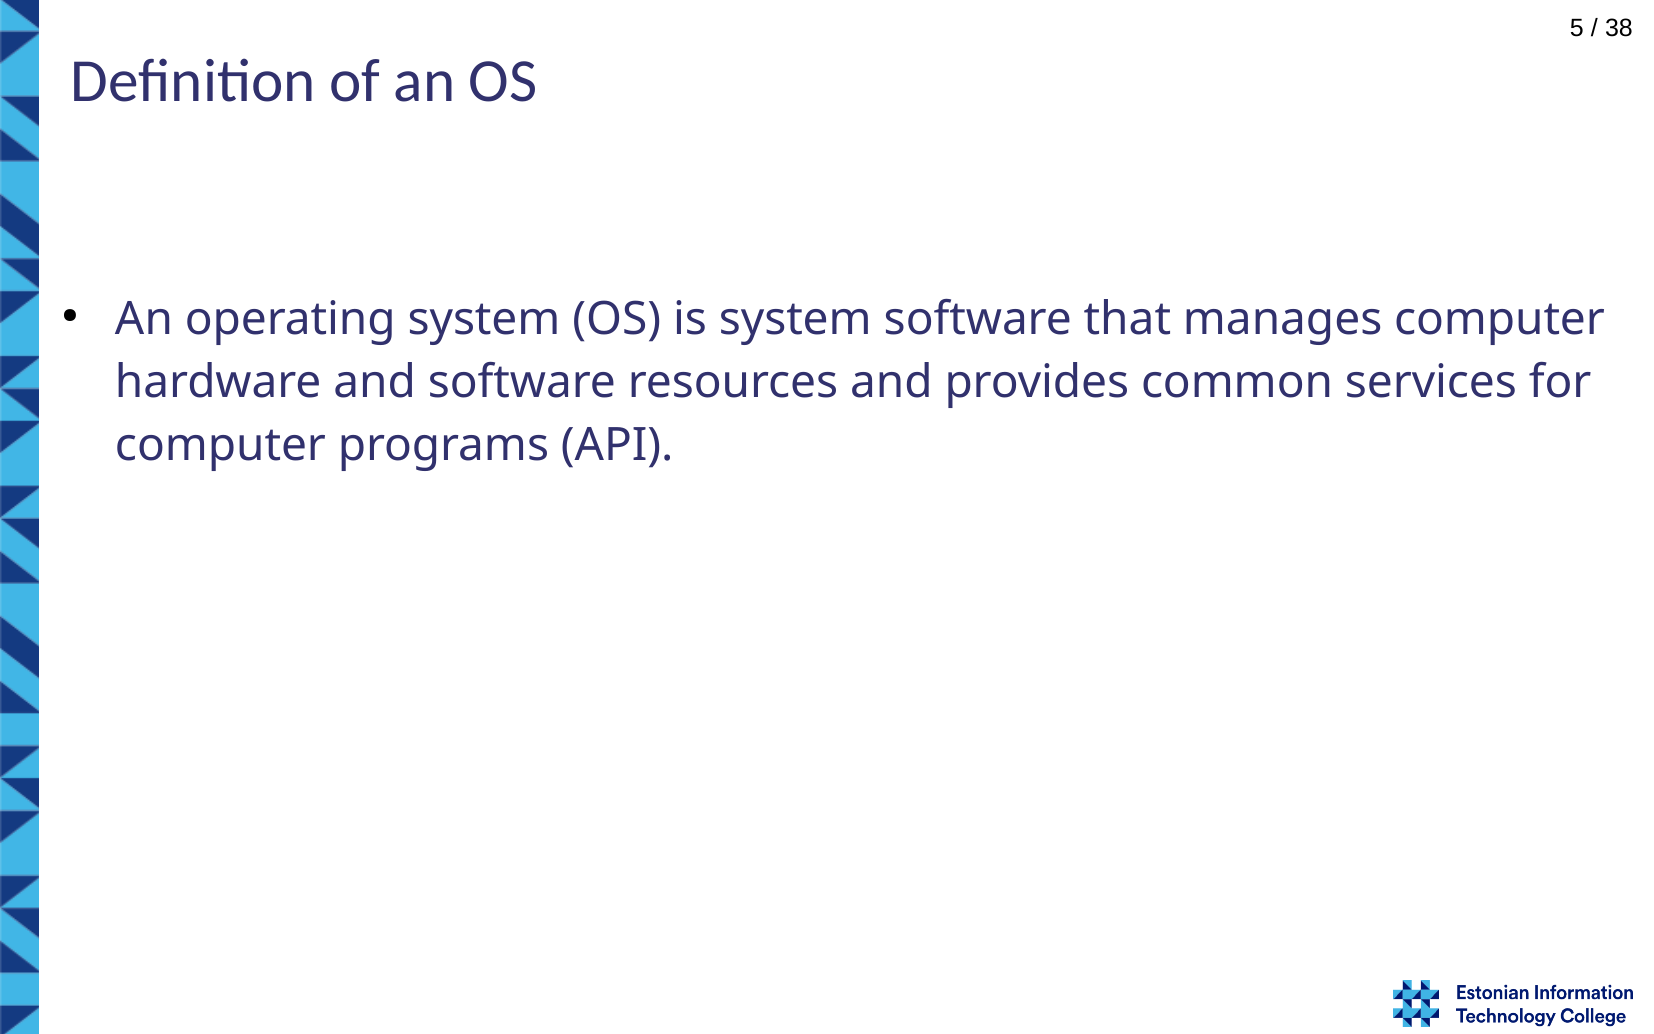

# Definition of an OS
An operating system (OS) is system software that manages computer hardware and software resources and provides common services for computer programs (API).